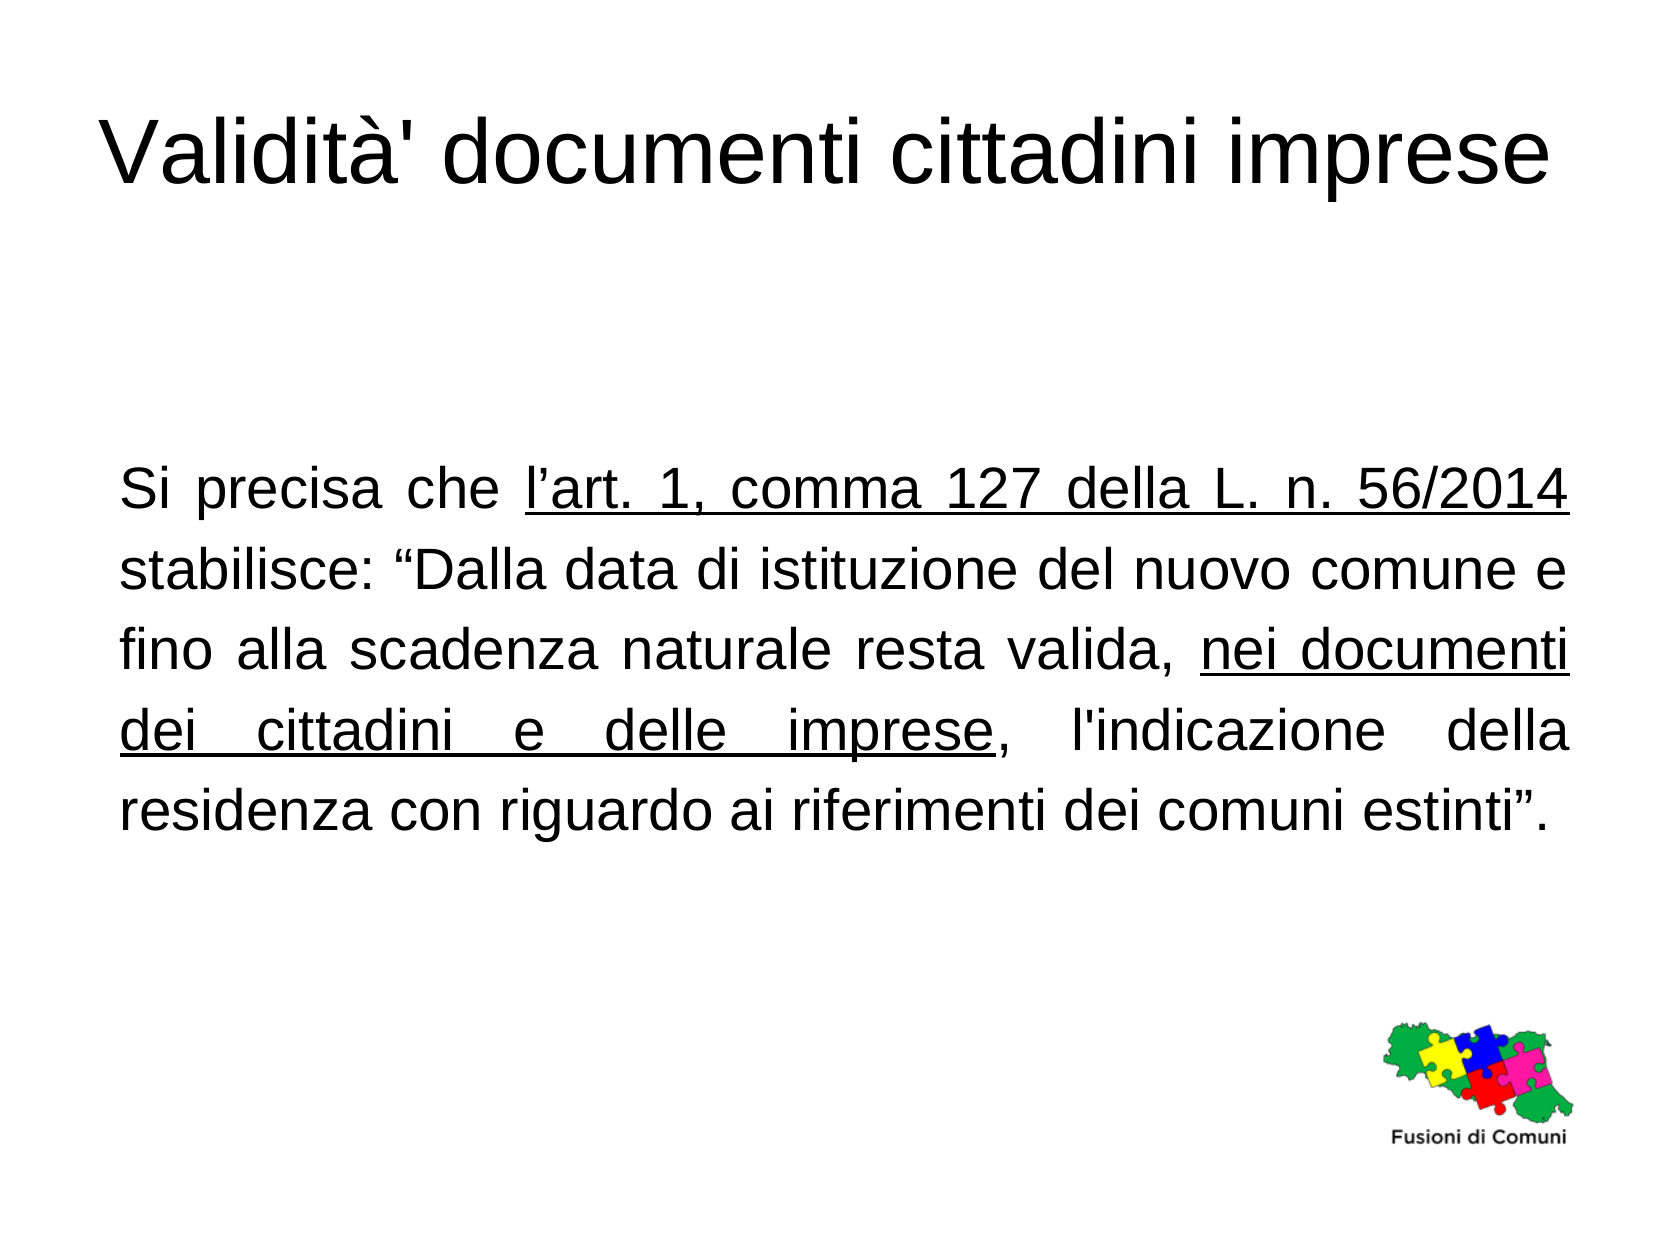

# Validità' documenti cittadini imprese
Si precisa che l’art. 1, comma 127 della L. n. 56/2014 stabilisce: “Dalla data di istituzione del nuovo comune e fino alla scadenza naturale resta valida, nei documenti dei cittadini e delle imprese, l'indicazione della residenza con riguardo ai riferimenti dei comuni estinti”.